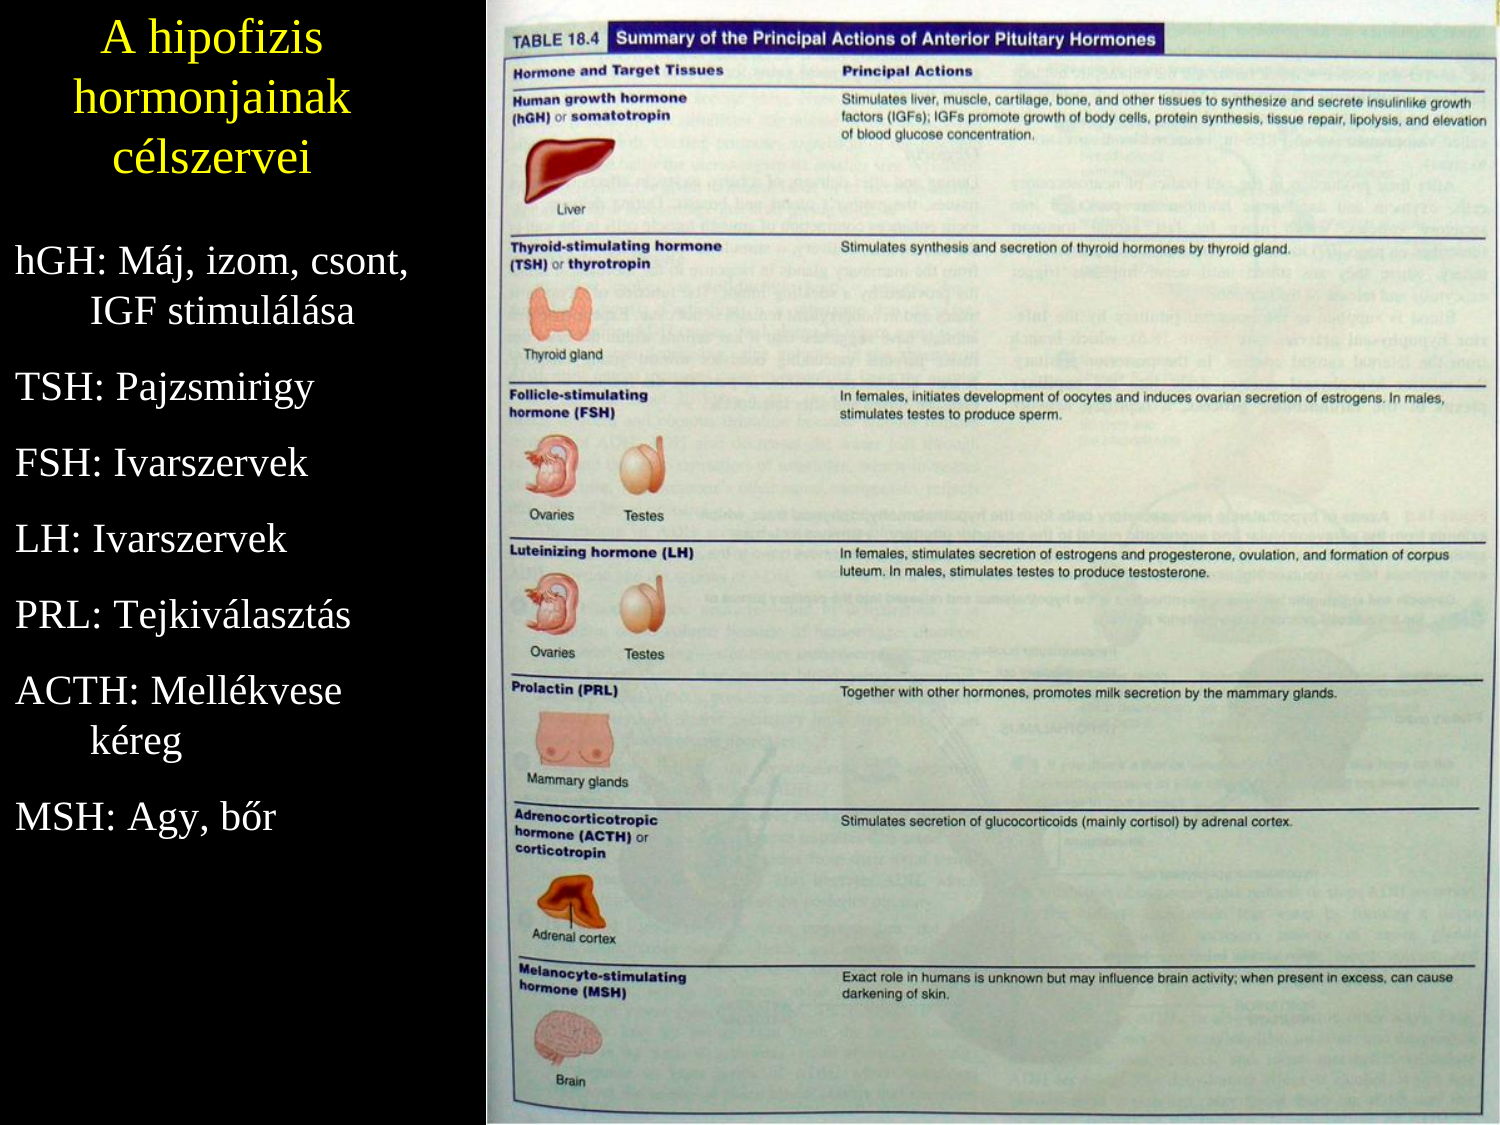

# A hipofizis hormonjainak célszervei
hGH: Máj, izom, csont, IGF stimulálása
TSH: Pajzsmirigy
FSH: Ivarszervek
LH: Ivarszervek
PRL: Tejkiválasztás
ACTH: Mellékvese kéreg
MSH: Agy, bőr